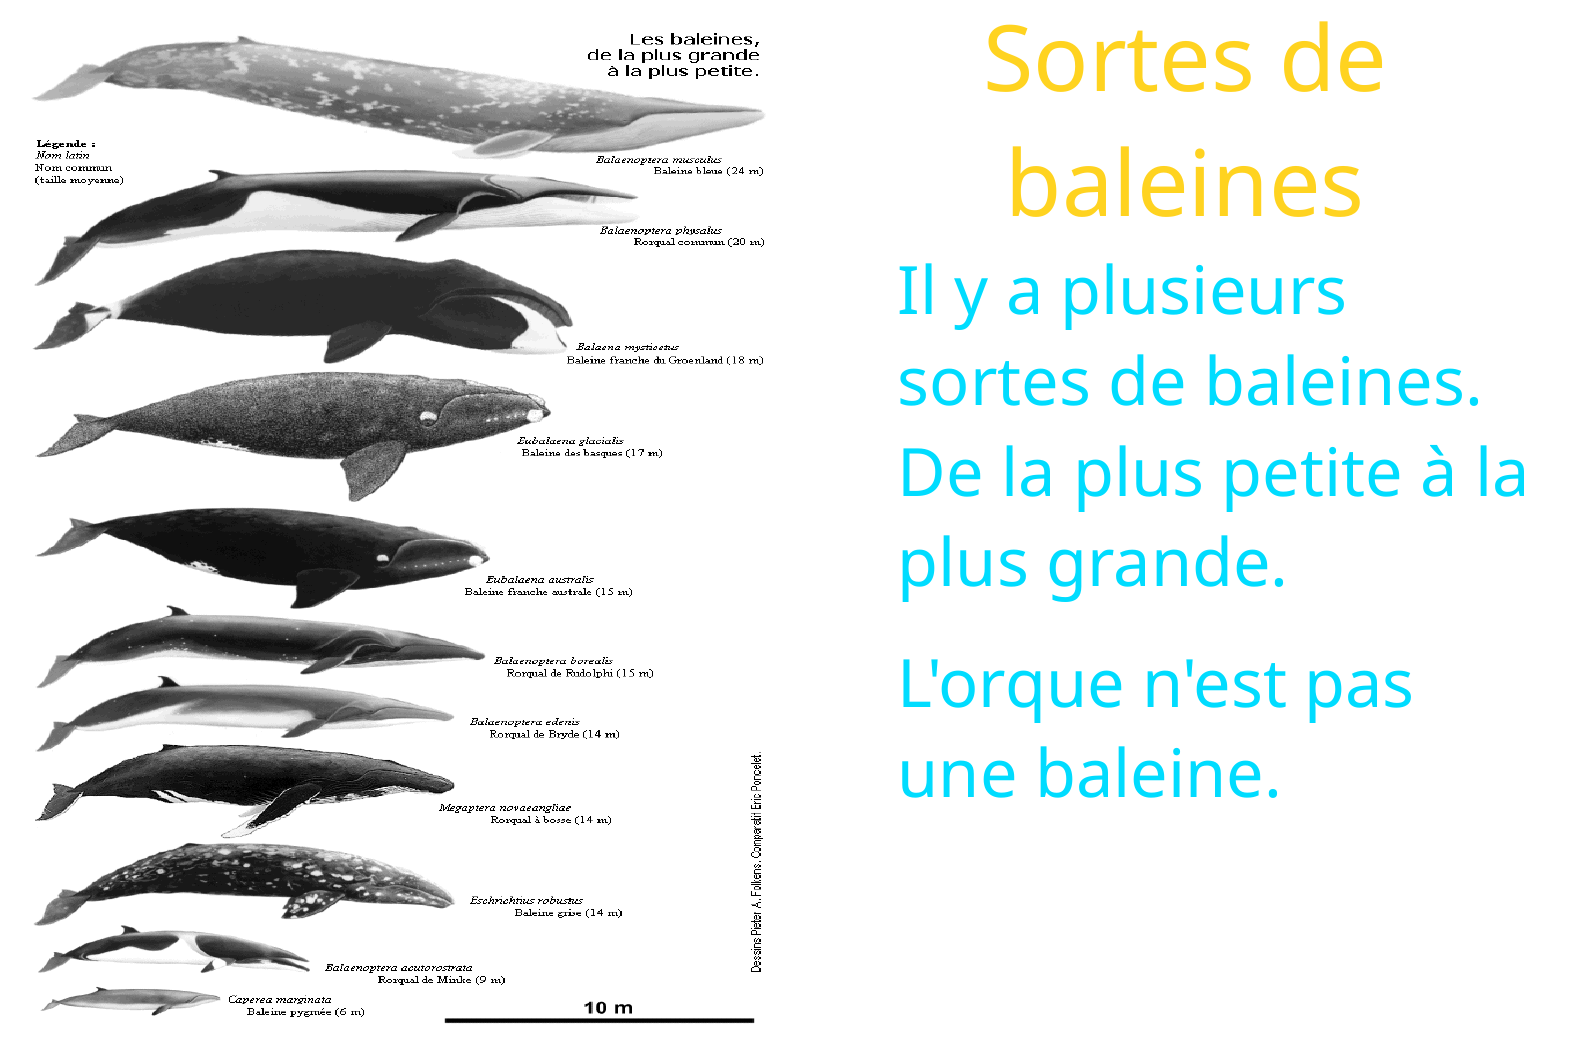

# Sortes de baleines
Il y a plusieurs sortes de baleines. De la plus petite à la plus grande.
L'orque n'est pas une baleine.